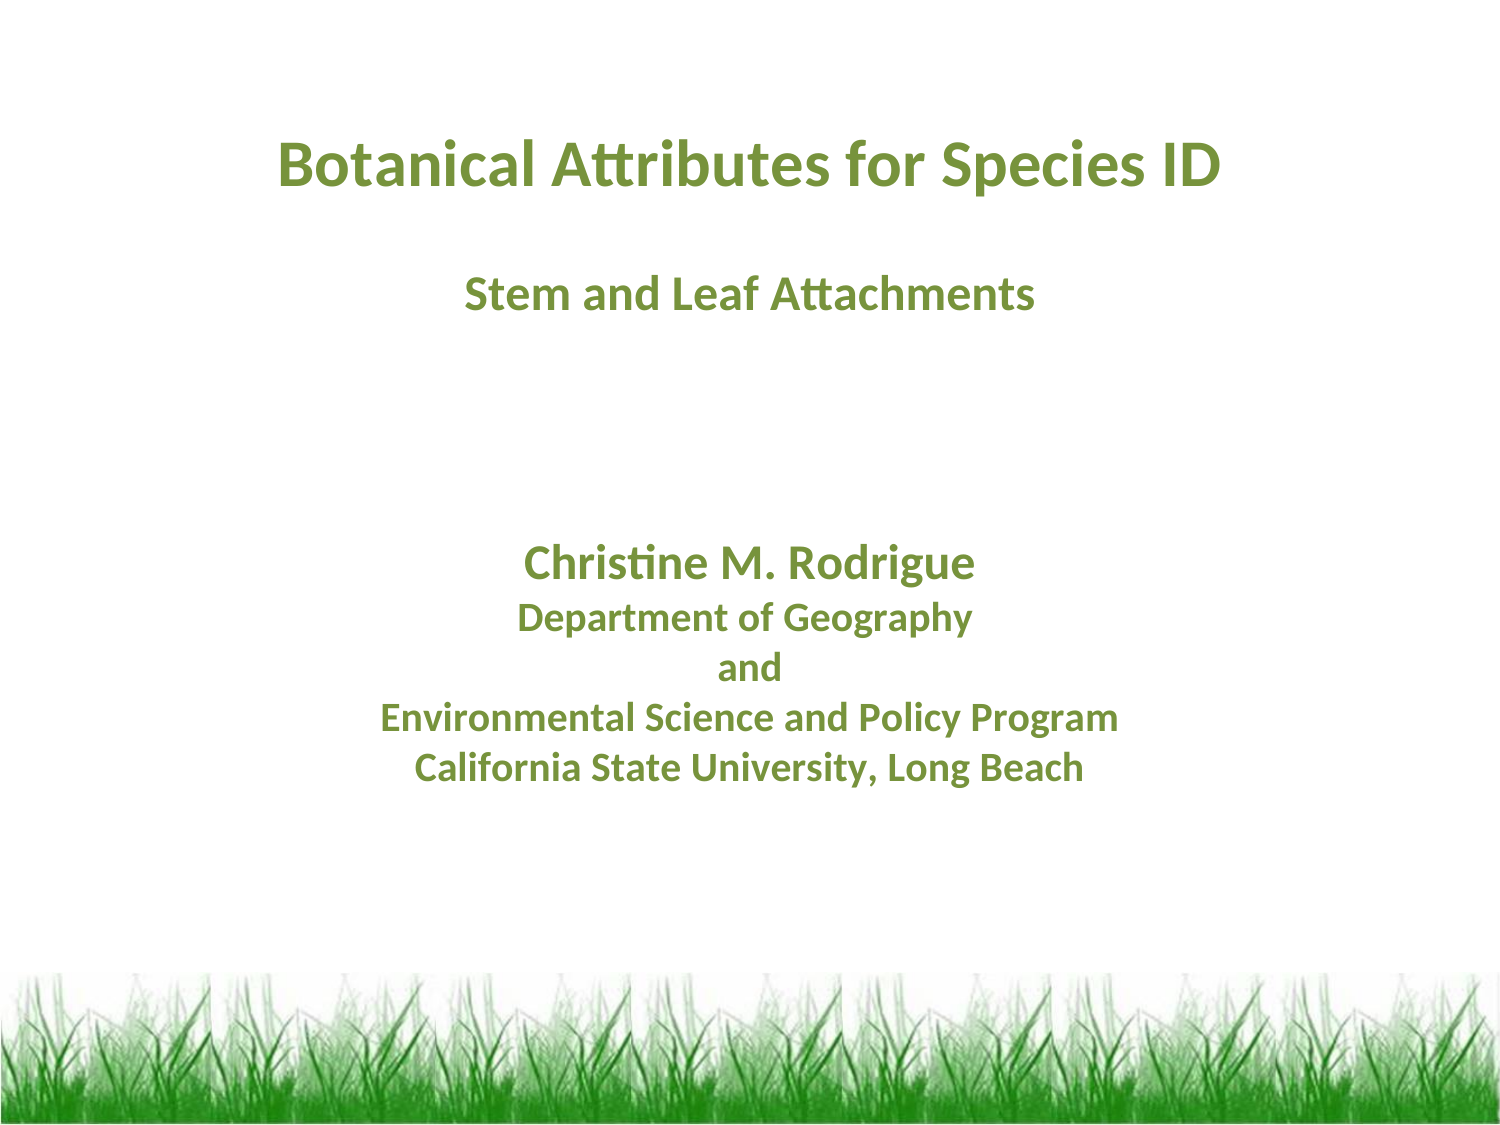

Botanical Attributes for Species ID
Stem and Leaf Attachments
Christine M. Rodrigue
Department of Geography
and
Environmental Science and Policy Program
California State University, Long Beach